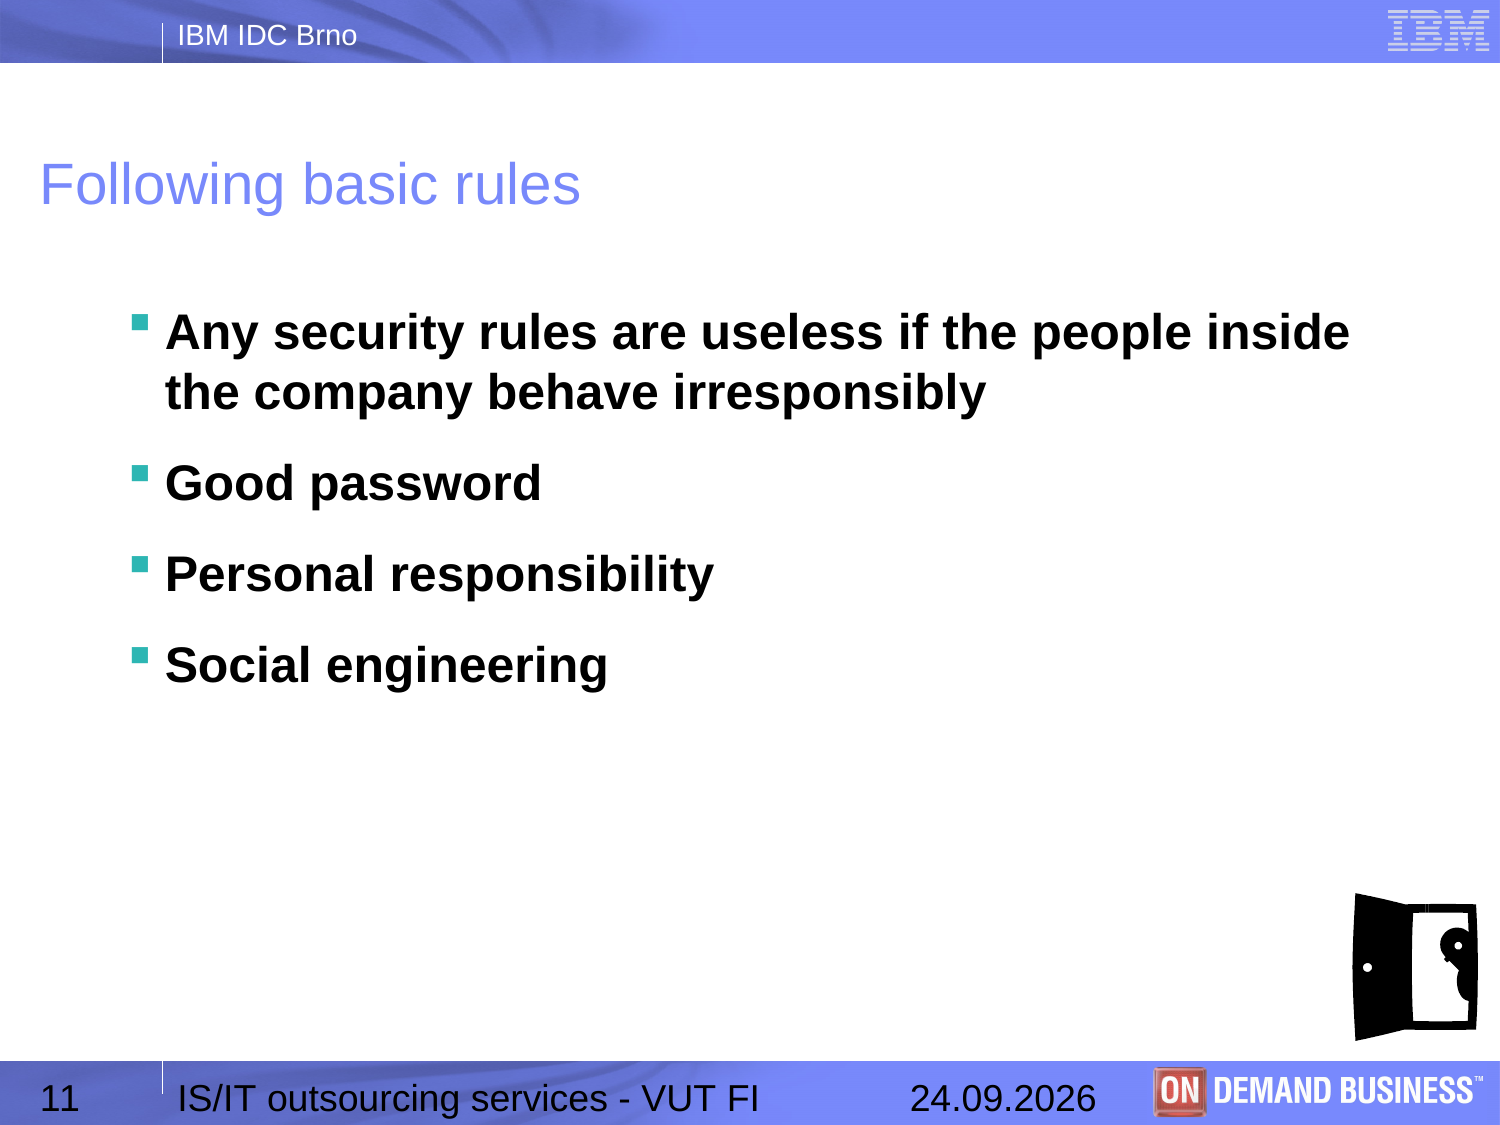

# Following basic rules
Any security rules are useless if the people inside the company behave irresponsibly
Good password
Personal responsibility
Social engineering
11
IS/IT outsourcing services - VUT FI